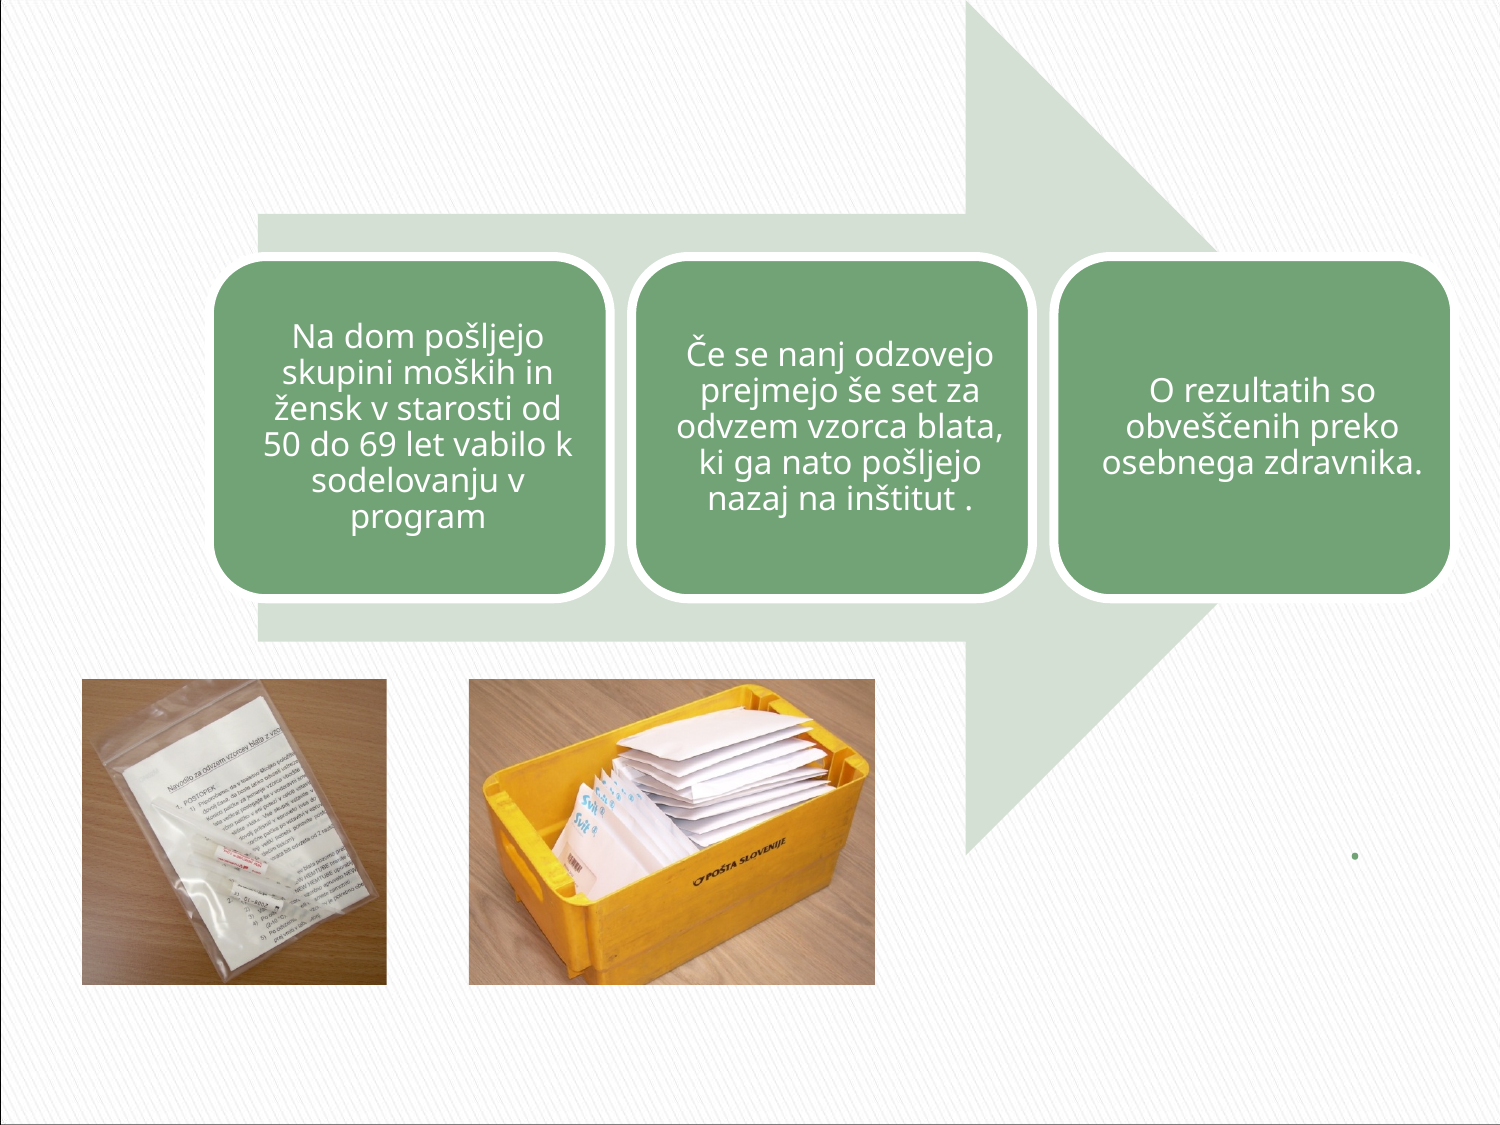

Na dom pošljejo skupini moških in žensk v starosti od 50 do 69 let vabilo k sodelovanju v program
Če se nanj odzovejo prejmejo še set za odvzem vzorca blata, ki ga nato pošljejo nazaj na inštitut .
O rezultatih so obveščenih preko osebnega zdravnika.
# .